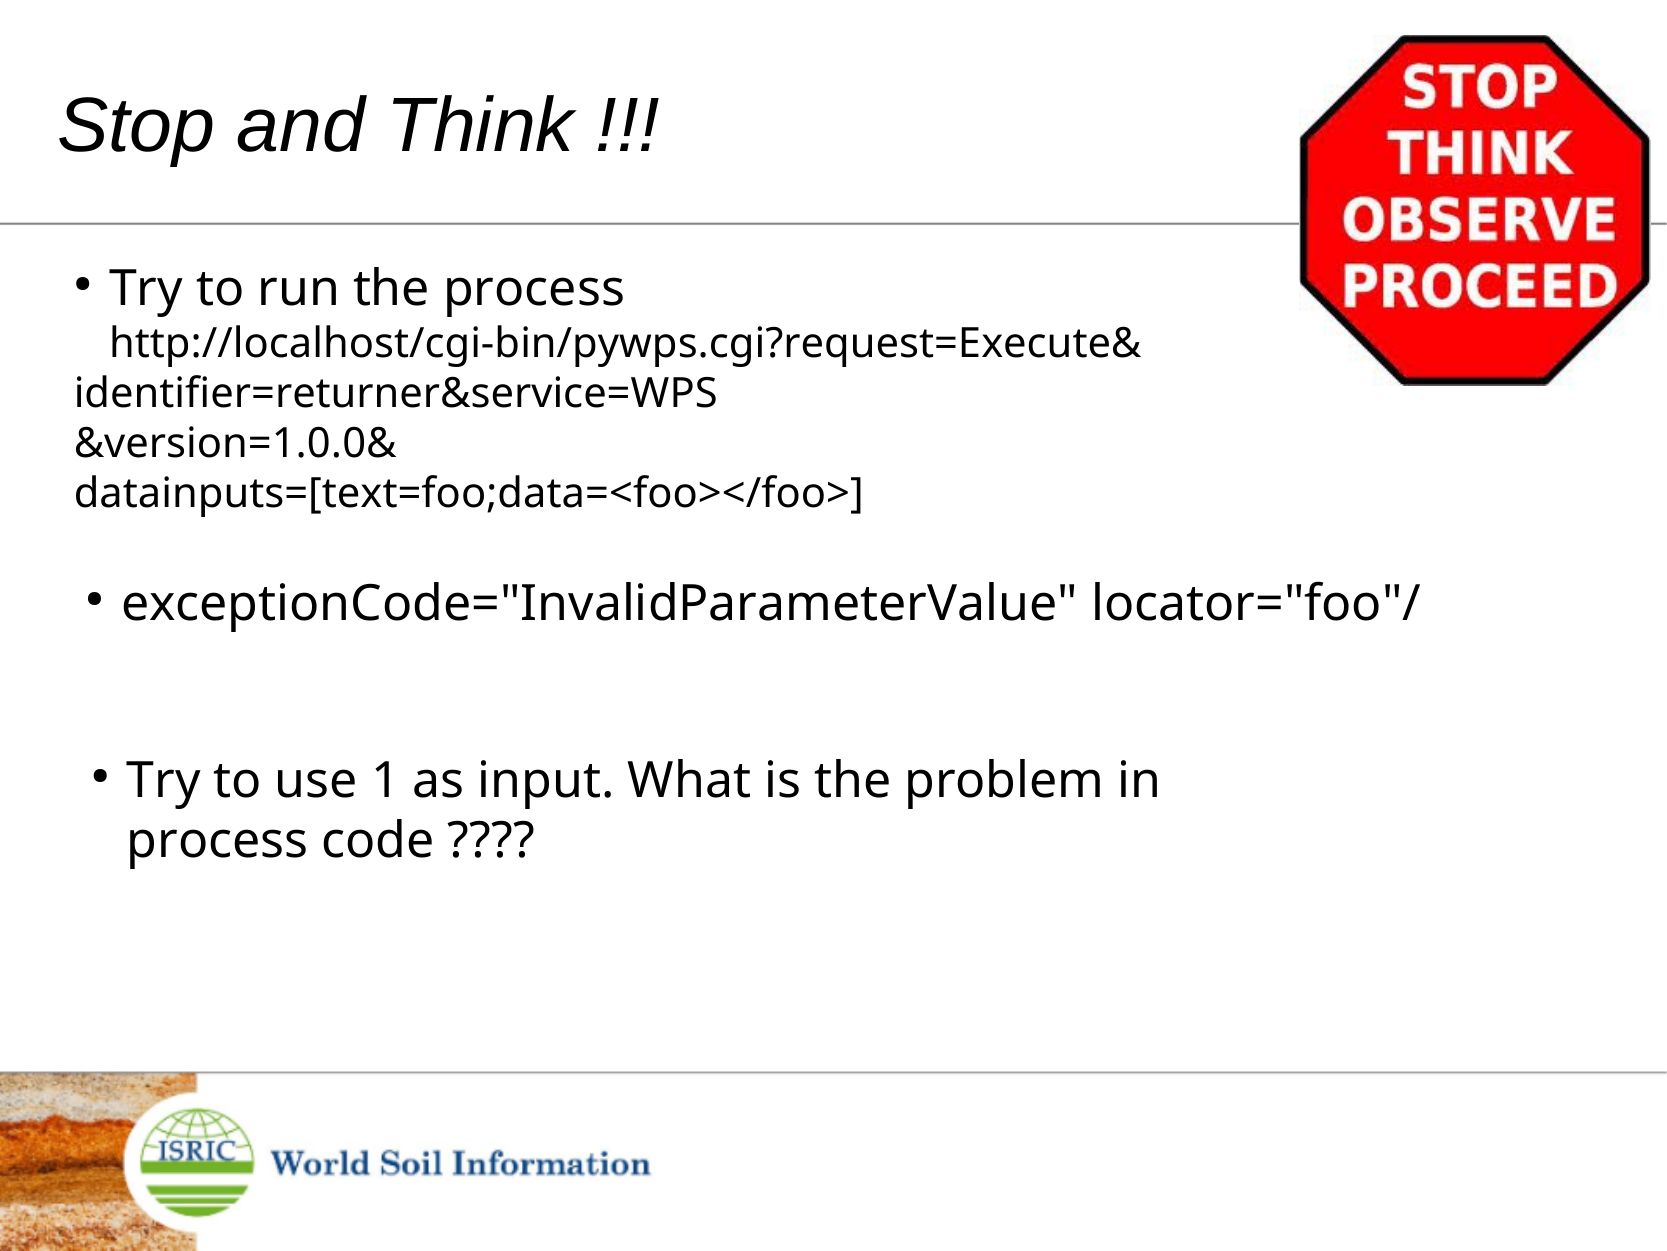

Stop and Think !!!
Try to run the process
http://localhost/cgi-bin/pywps.cgi?request=Execute&
identifier=returner&service=WPS
&version=1.0.0&
datainputs=[text=foo;data=<foo></foo>]
exceptionCode="InvalidParameterValue" locator="foo"/
Try to use 1 as input. What is the problem in
process code ????
#